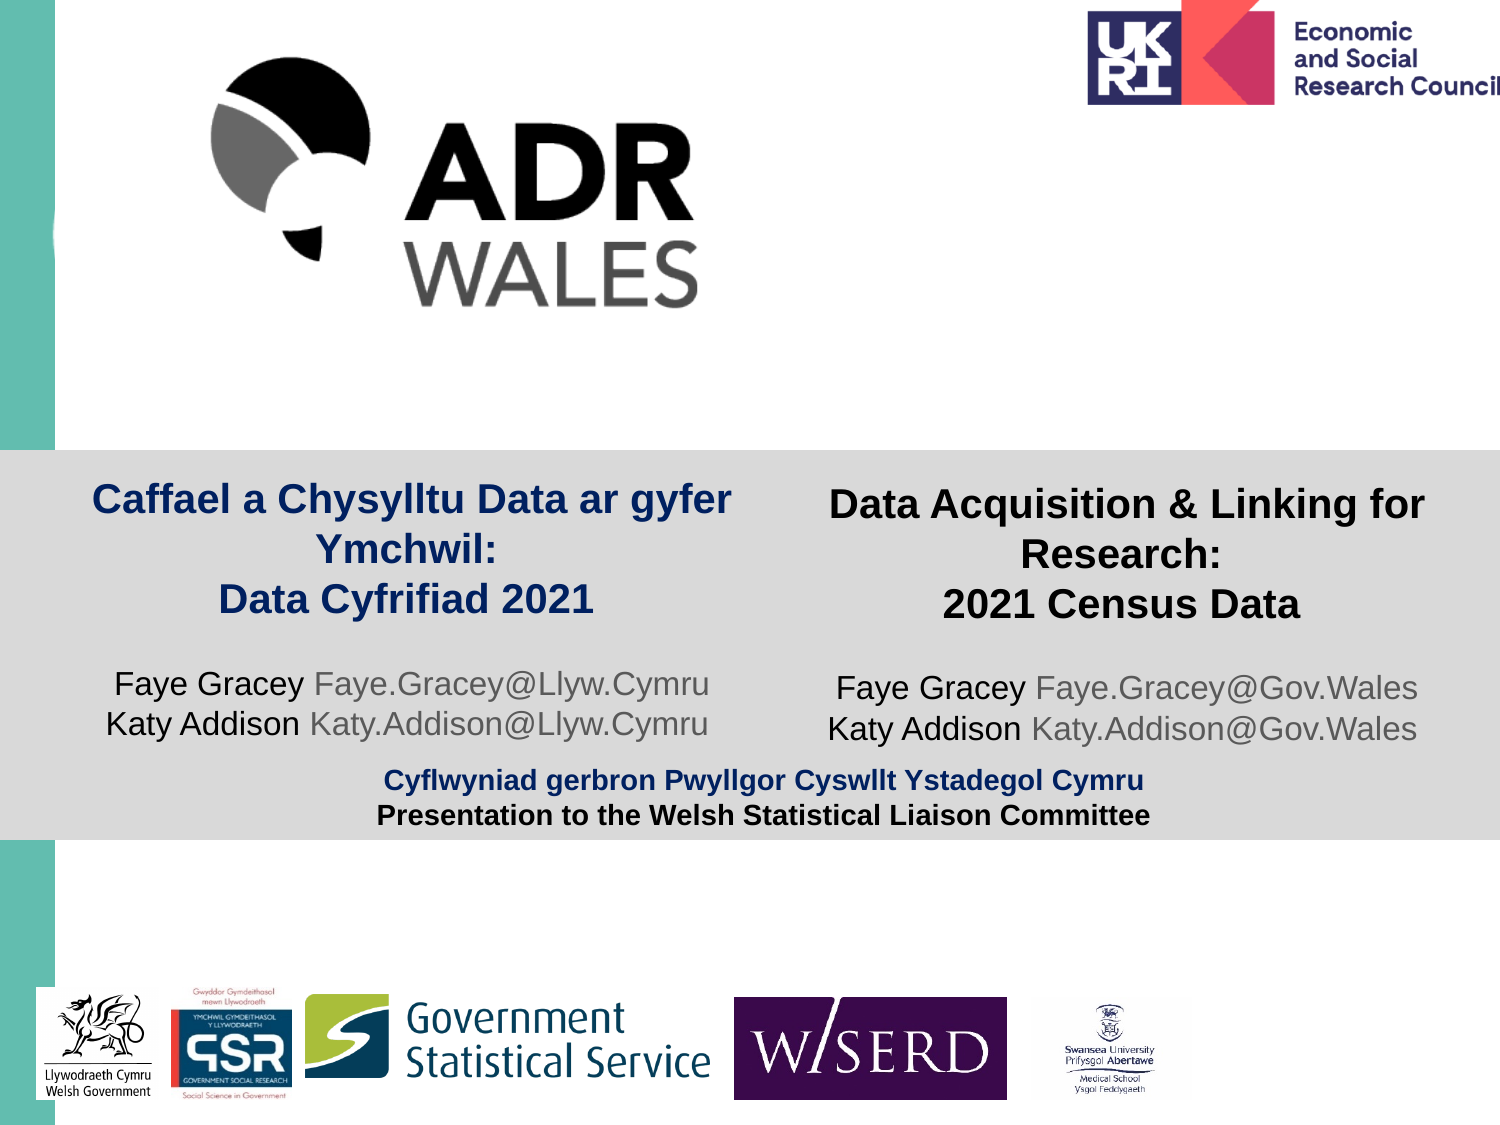

Caffael a Chysylltu Data ar gyfer Ymchwil:
Data Cyfrifiad 2021
Faye Gracey Faye.Gracey@Llyw.Cymru
Katy Addison Katy.Addison@Llyw.Cymru
Data Acquisition & Linking for Research:
2021 Census Data
Faye Gracey Faye.Gracey@Gov.Wales
Katy Addison Katy.Addison@Gov.Wales
Cyflwyniad gerbron Pwyllgor Cyswllt Ystadegol Cymru
Presentation to the Welsh Statistical Liaison Committee